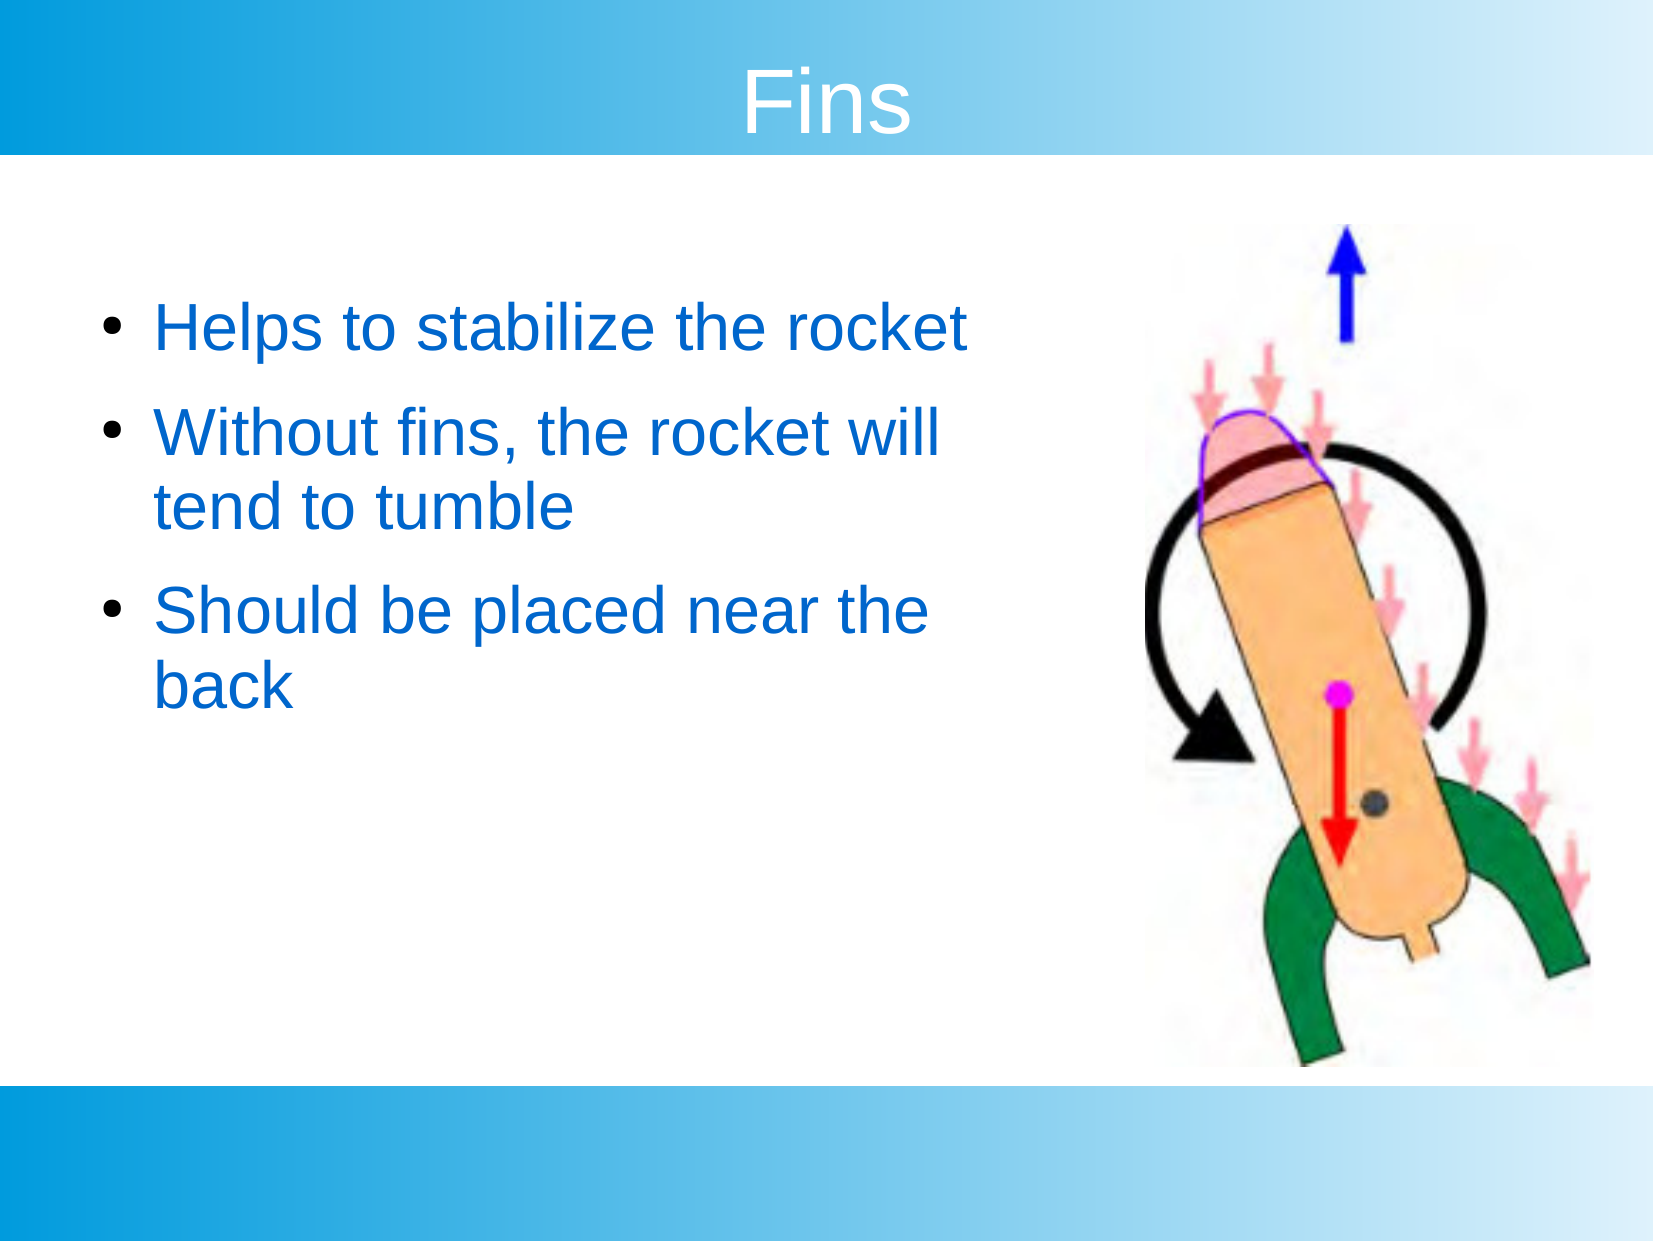

# Fins
Helps to stabilize the rocket
Without fins, the rocket will
tend to tumble
Should be placed near the
back